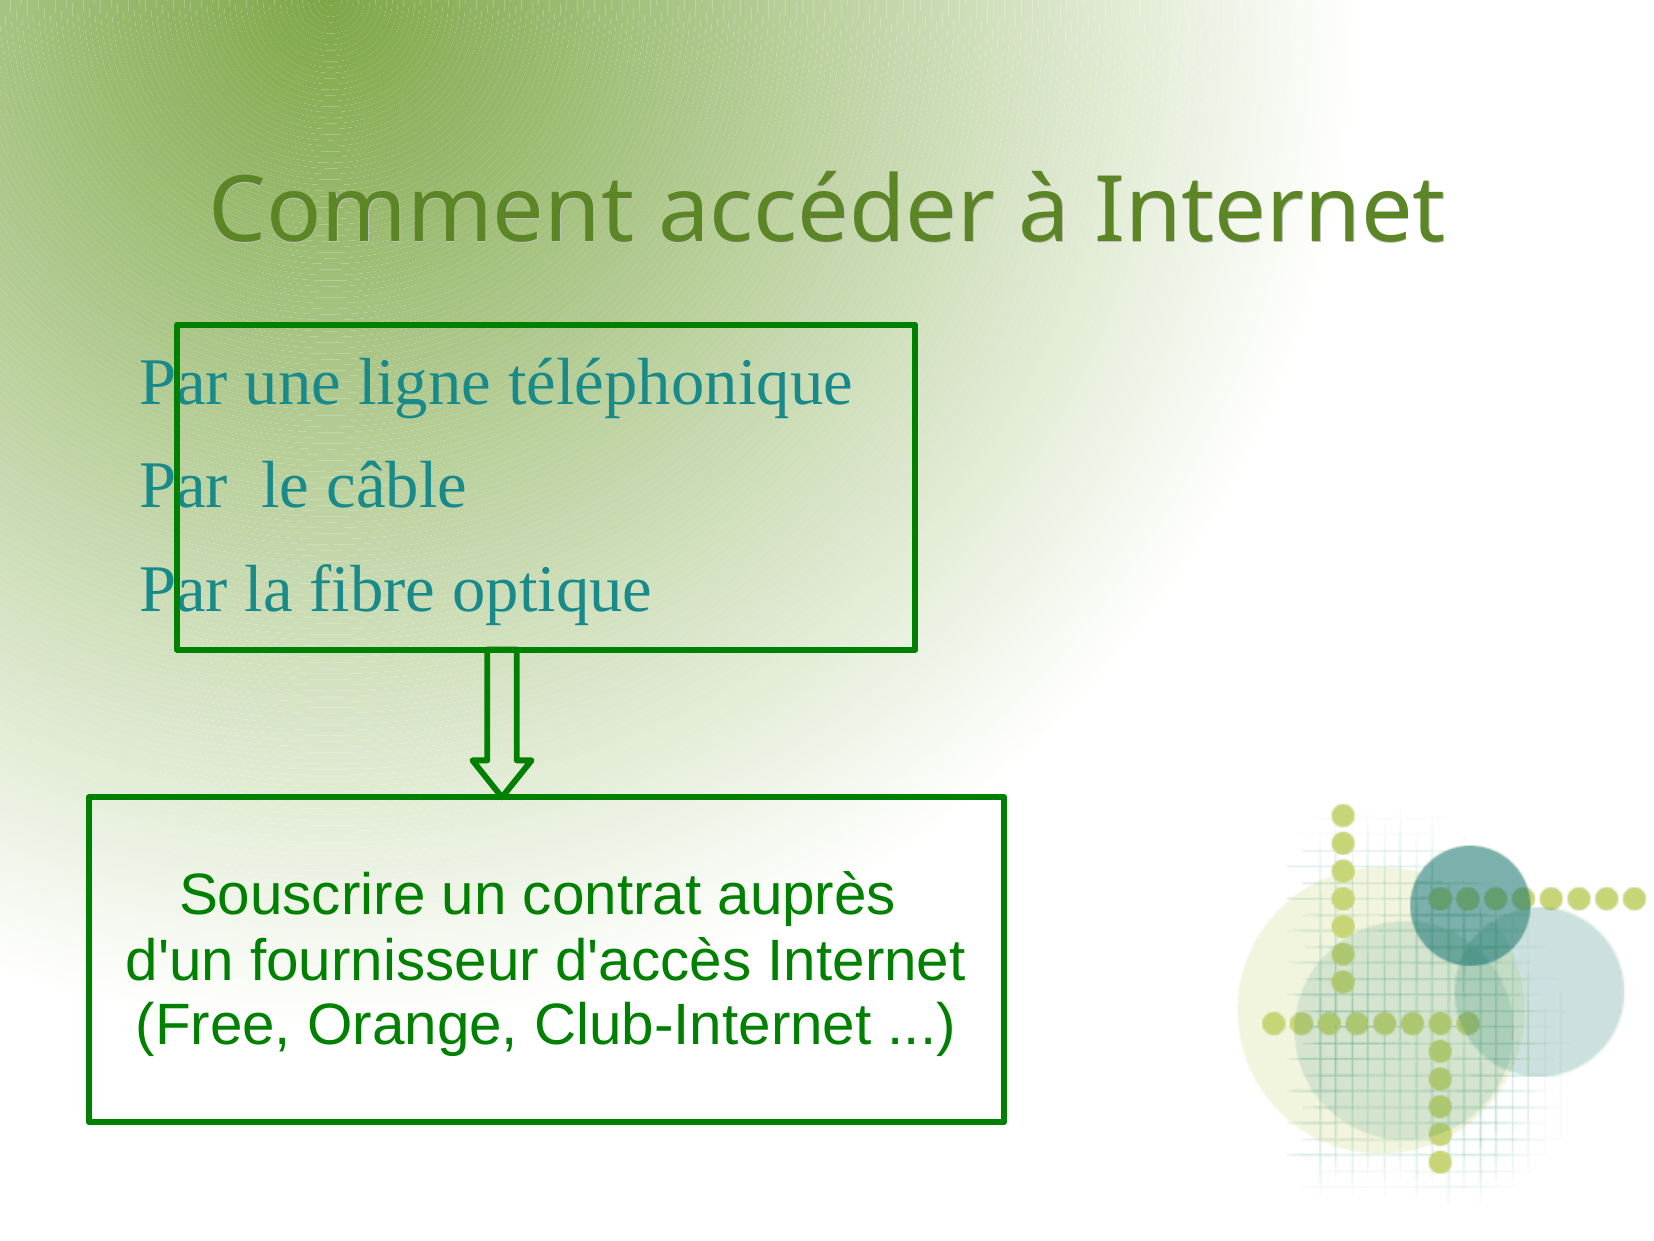

# Comment accéder à Internet
Par une ligne téléphonique
Par le câble
Par la fibre optique
Souscrire un contrat auprès
d'un fournisseur d'accès Internet
(Free, Orange, Club-Internet ...)